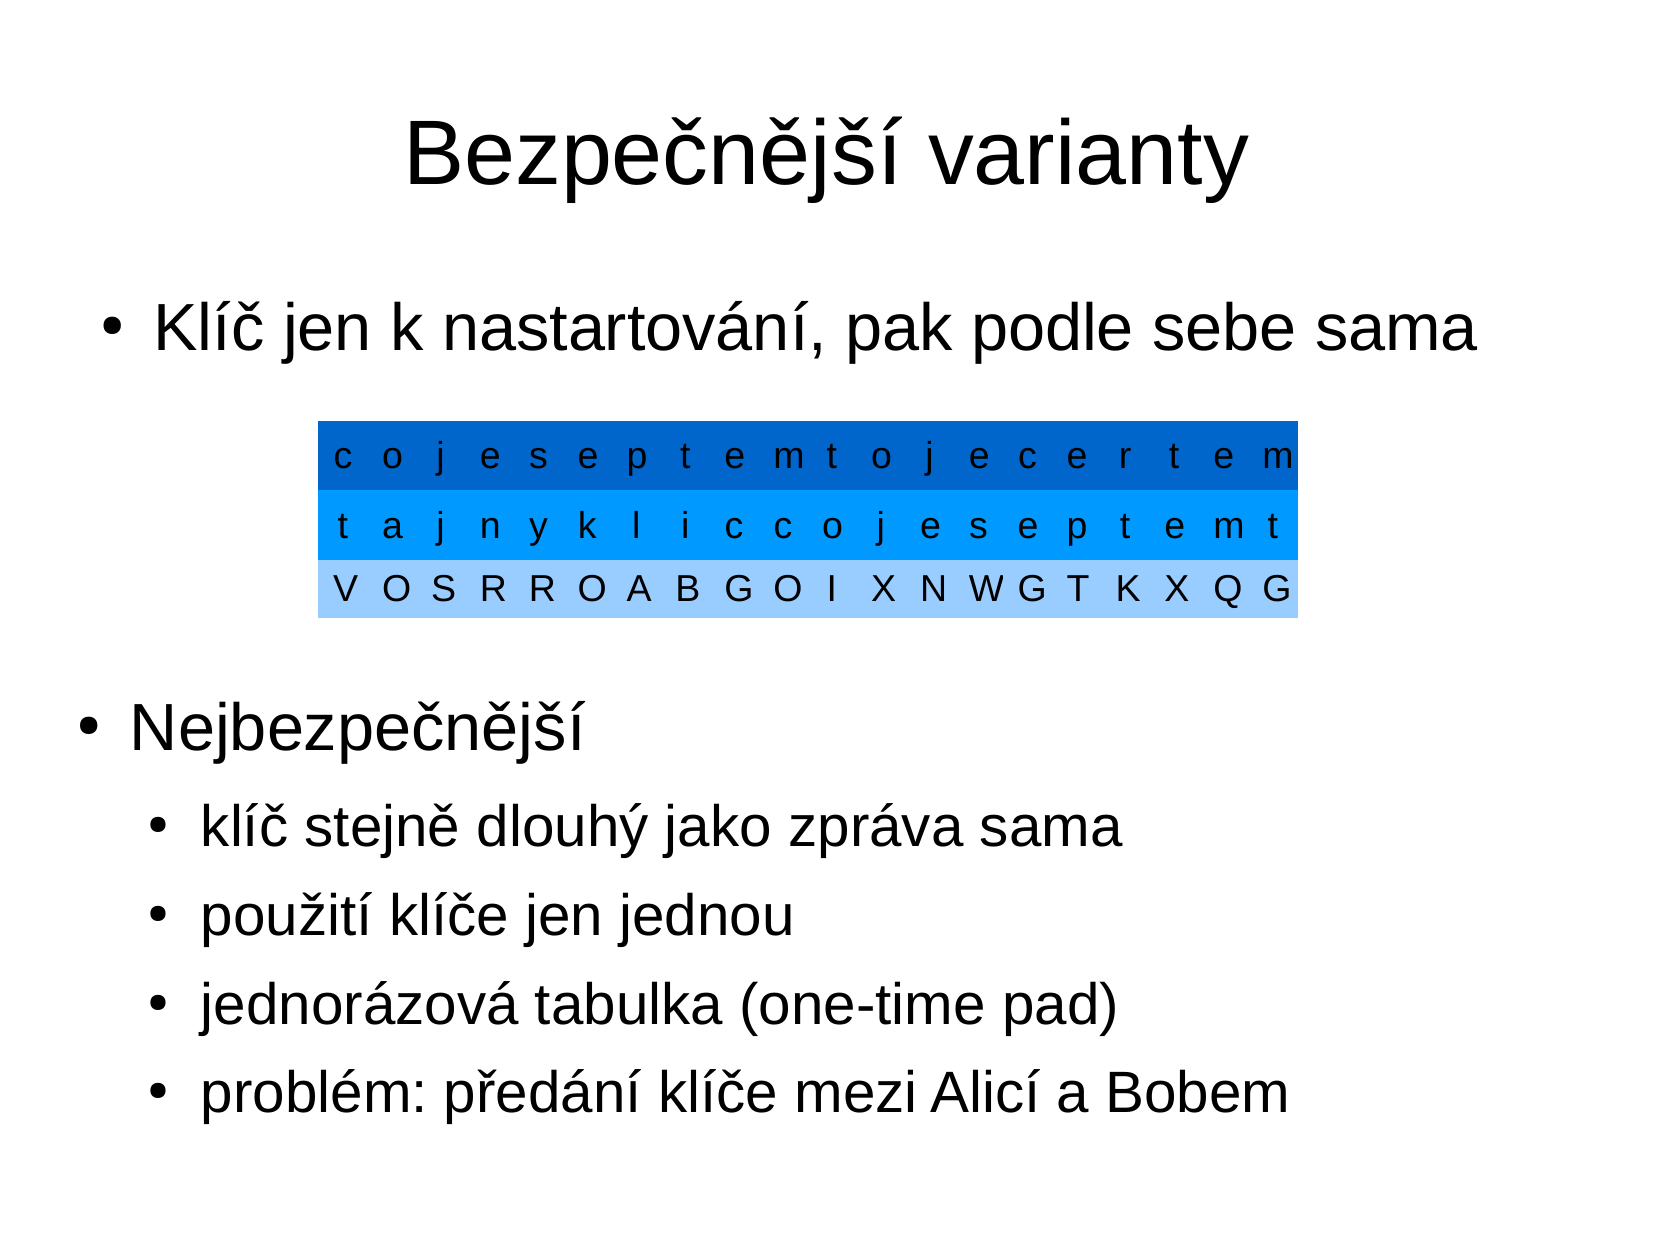

# Bezpečnější varianty
Klíč jen k nastartování, pak podle sebe sama
| c | o | j | e | s | e | p | t | e | m | t | o | j | e | c | e | r | t | e | m |
| --- | --- | --- | --- | --- | --- | --- | --- | --- | --- | --- | --- | --- | --- | --- | --- | --- | --- | --- | --- |
| t | a | j | n | y | k | l | i | c | c | o | j | e | s | e | p | t | e | m | t |
| V | O | S | R | R | O | A | B | G | O | I | X | N | W | G | T | K | X | Q | G |
Nejbezpečnější
klíč stejně dlouhý jako zpráva sama
použití klíče jen jednou
jednorázová tabulka (one-time pad)
problém: předání klíče mezi Alicí a Bobem